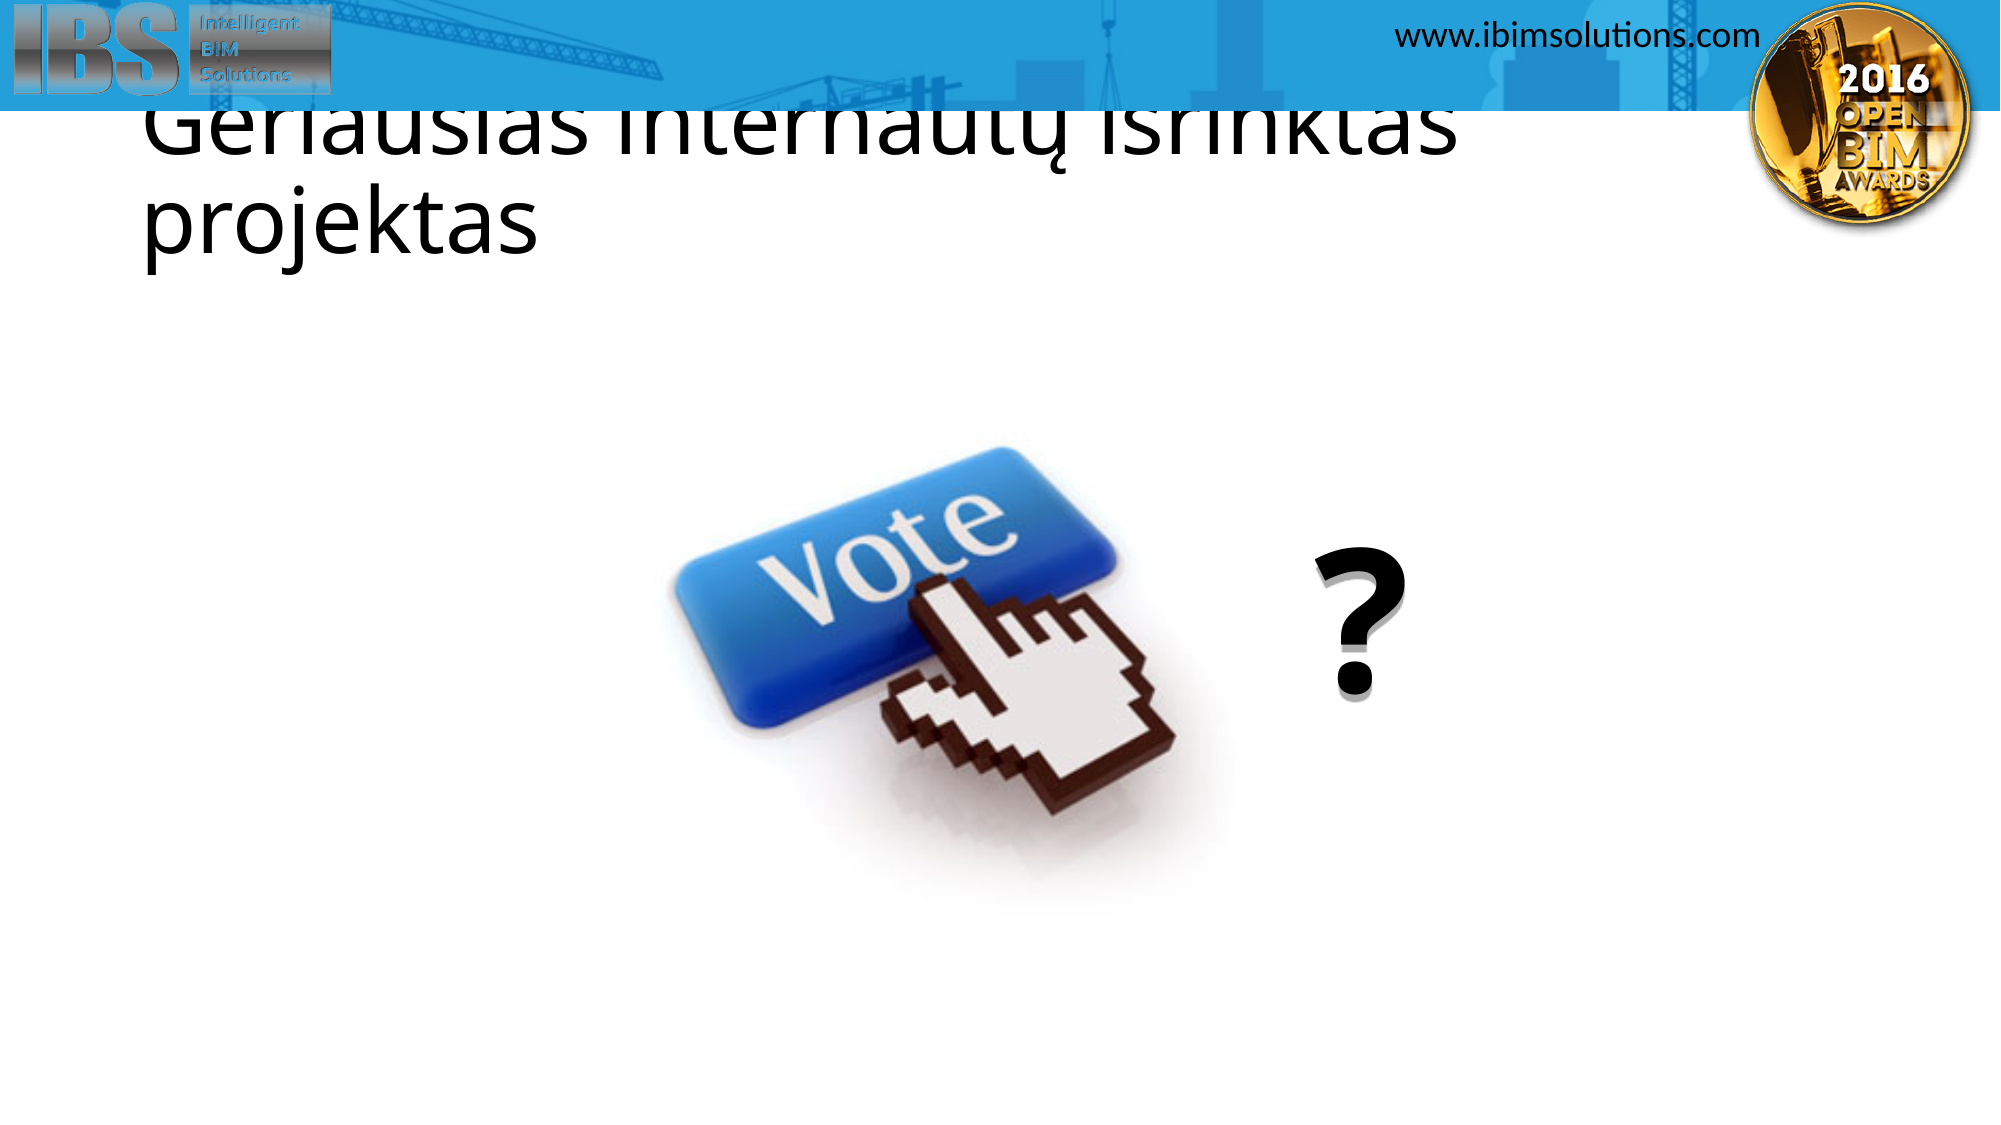

www.ibimsolutions.com
# Geriausias internautų išrinktas projektas
?